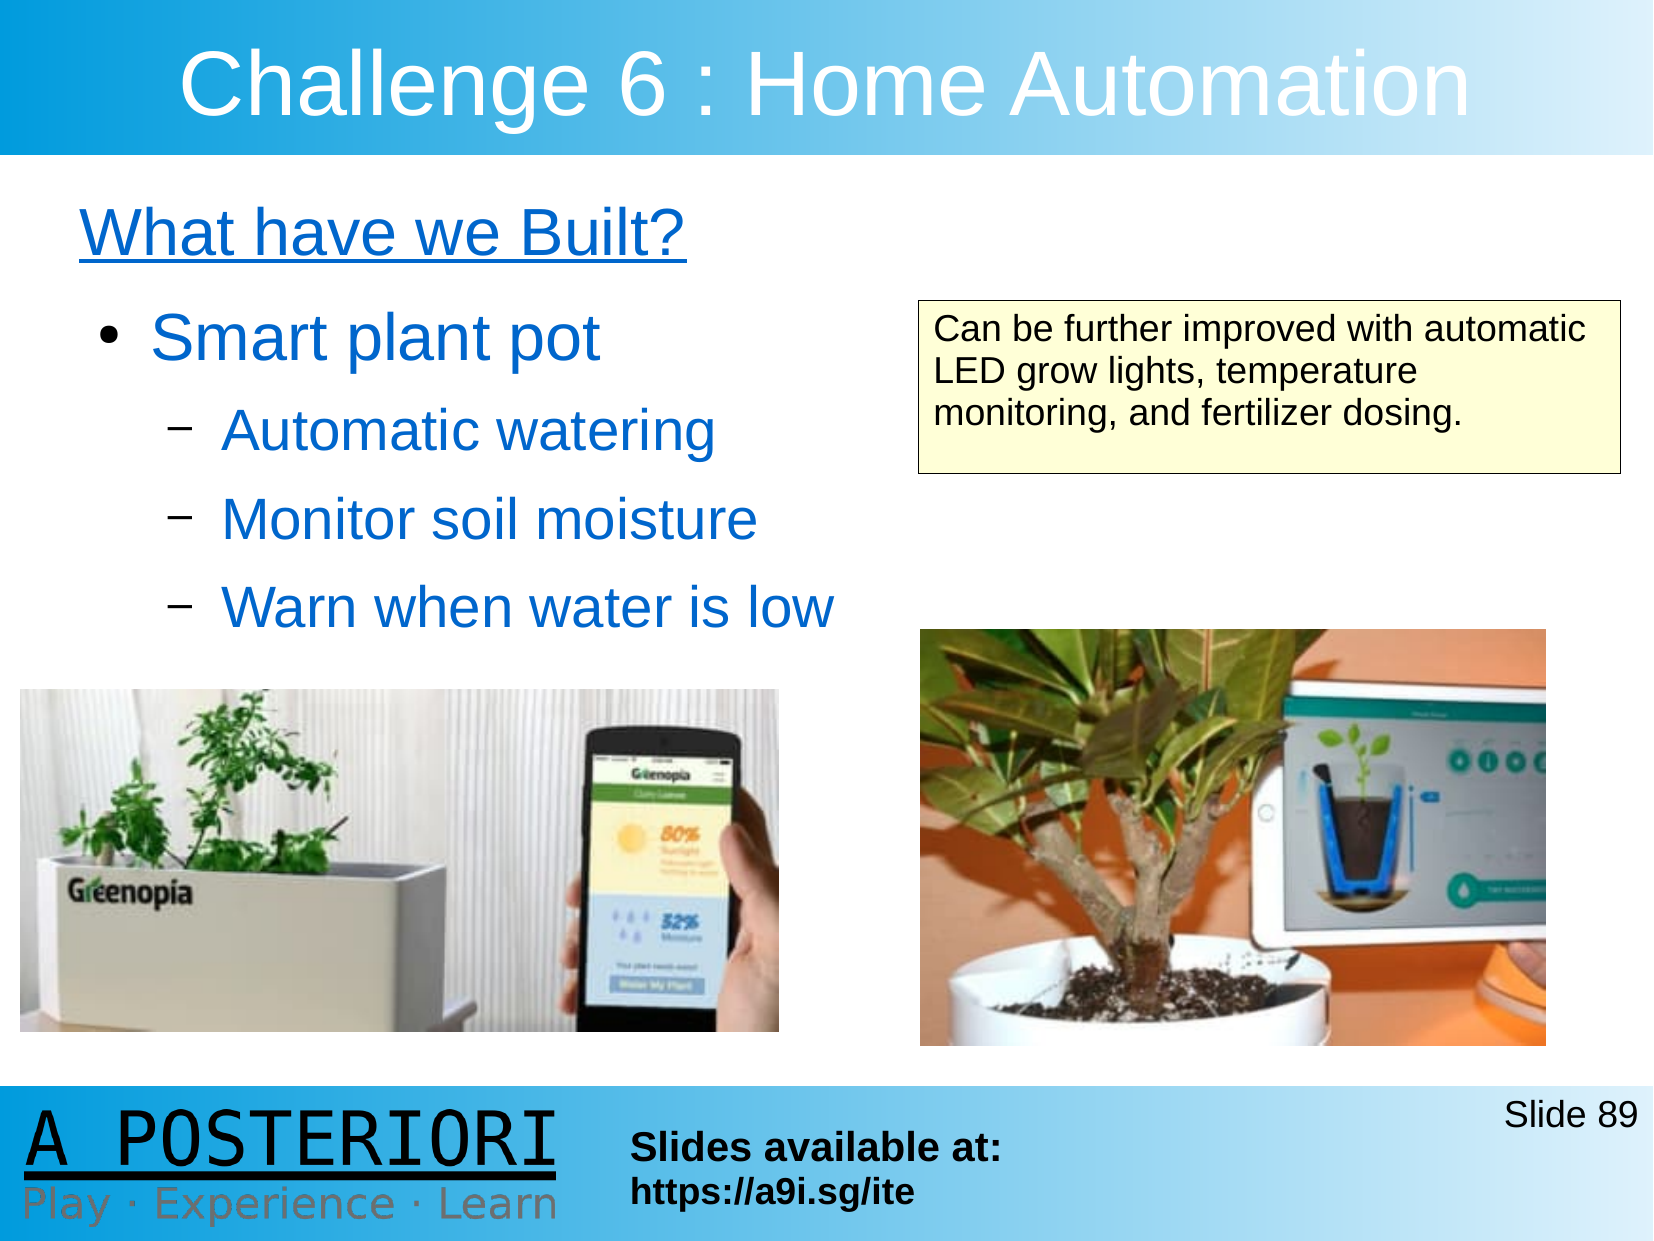

# Challenge 6 : Home Automation
What have we Built?
Smart plant pot
Automatic watering
Monitor soil moisture
Warn when water is low
Can be further improved with automatic LED grow lights, temperature monitoring, and fertilizer dosing.